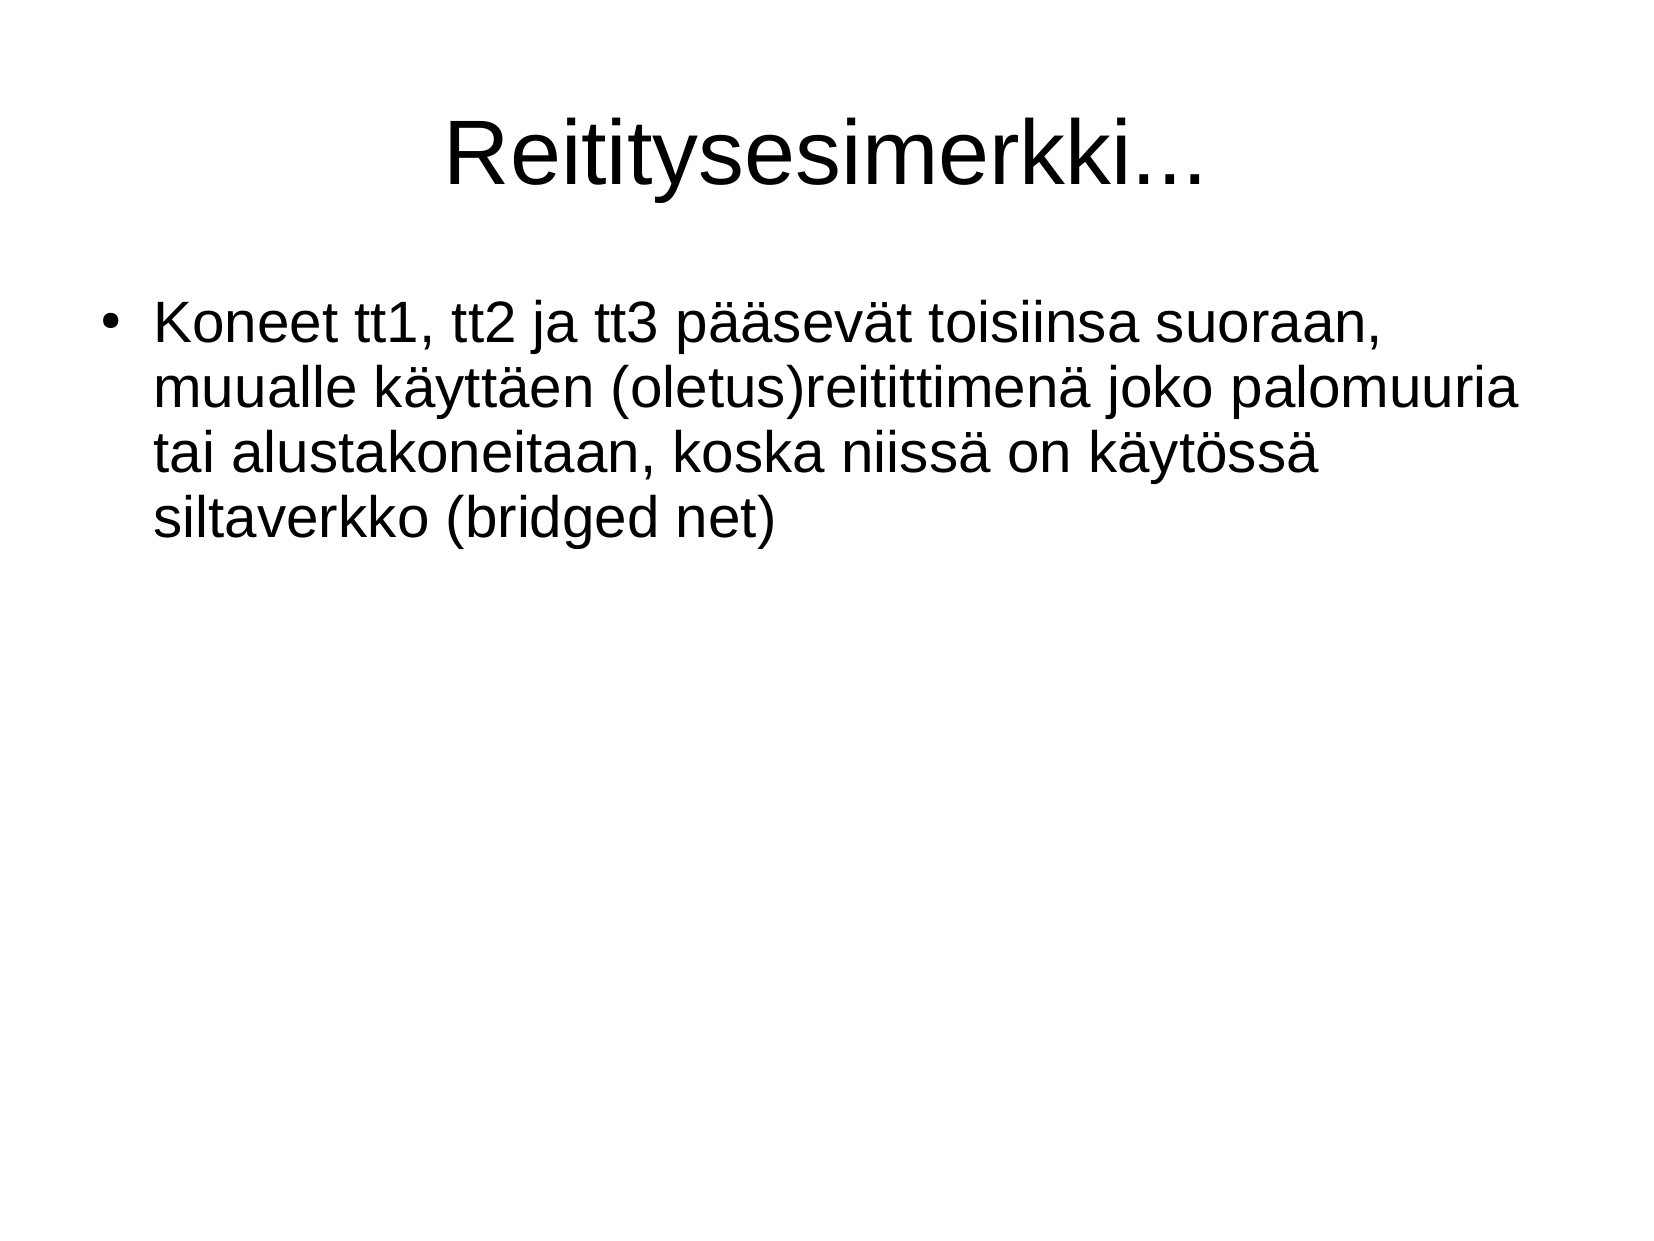

# Reititysesimerkki...
Koneet tt1, tt2 ja tt3 pääsevät toisiinsa suoraan, muualle käyttäen (oletus)reitittimenä joko palomuuria tai alustakoneitaan, koska niissä on käytössä siltaverkko (bridged net)